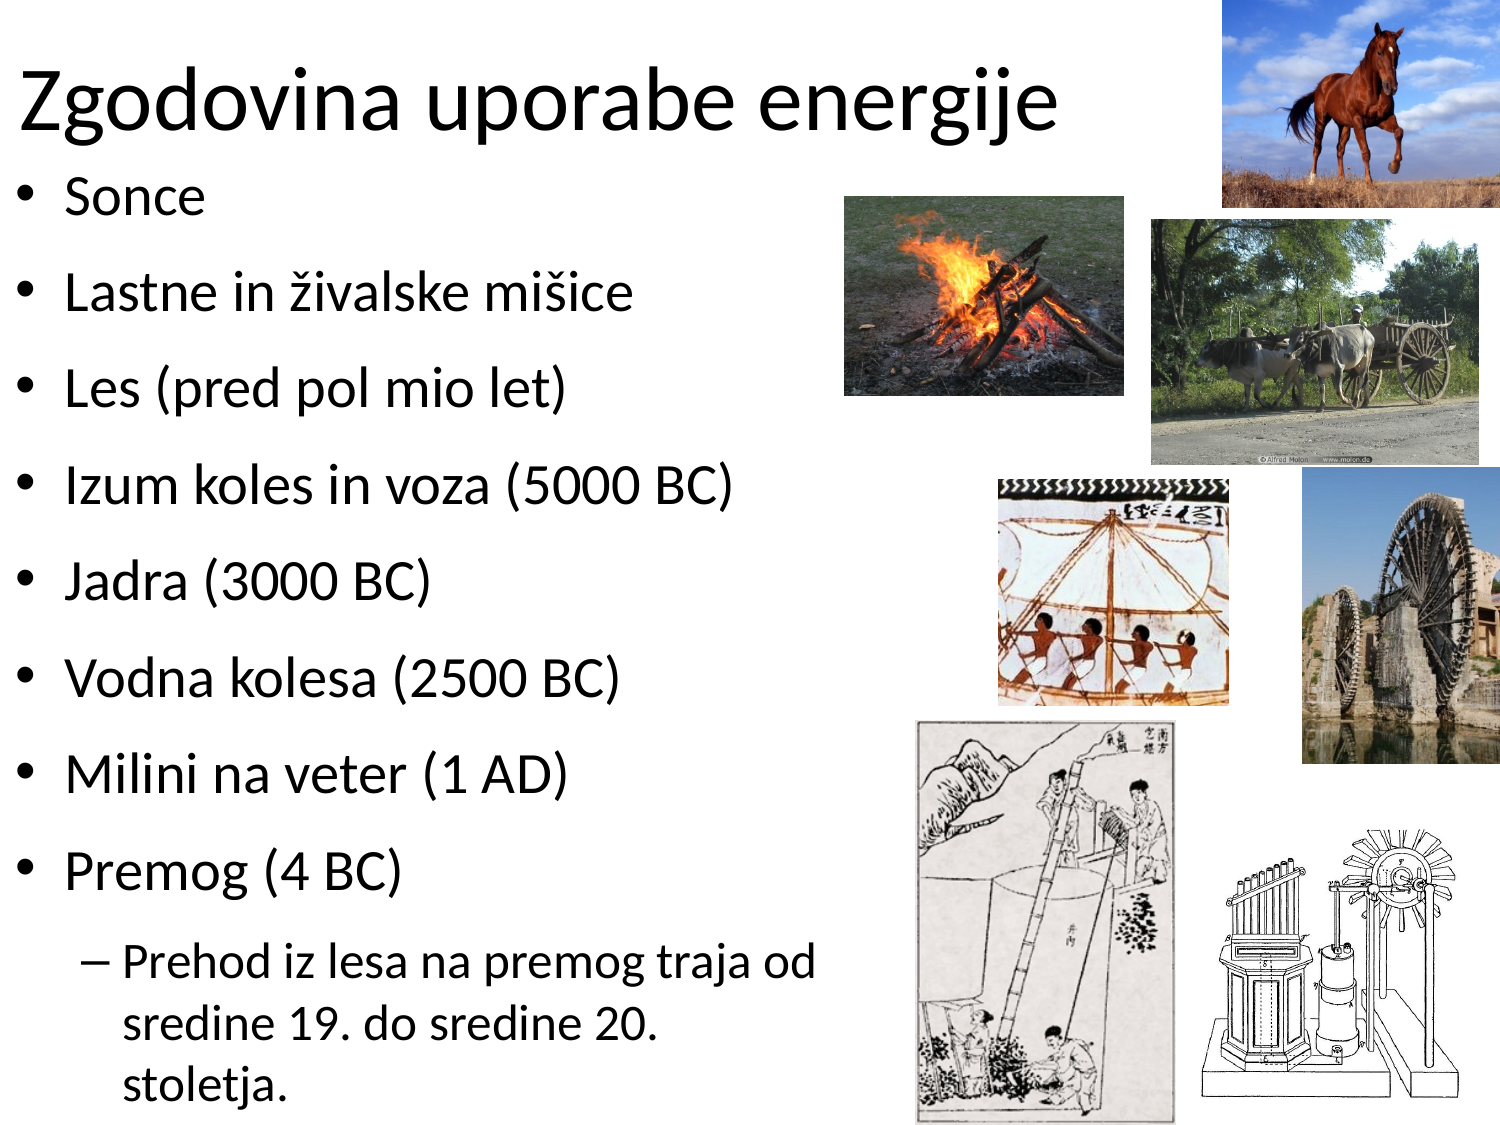

# Zgodovina uporabe energije
Sonce
Lastne in živalske mišice
Les (pred pol mio let)
Izum koles in voza (5000 BC)
Jadra (3000 BC)
Vodna kolesa (2500 BC)
Milini na veter (1 AD)
Premog (4 BC)
Prehod iz lesa na premog traja od sredine 19. do sredine 20. stoletja.